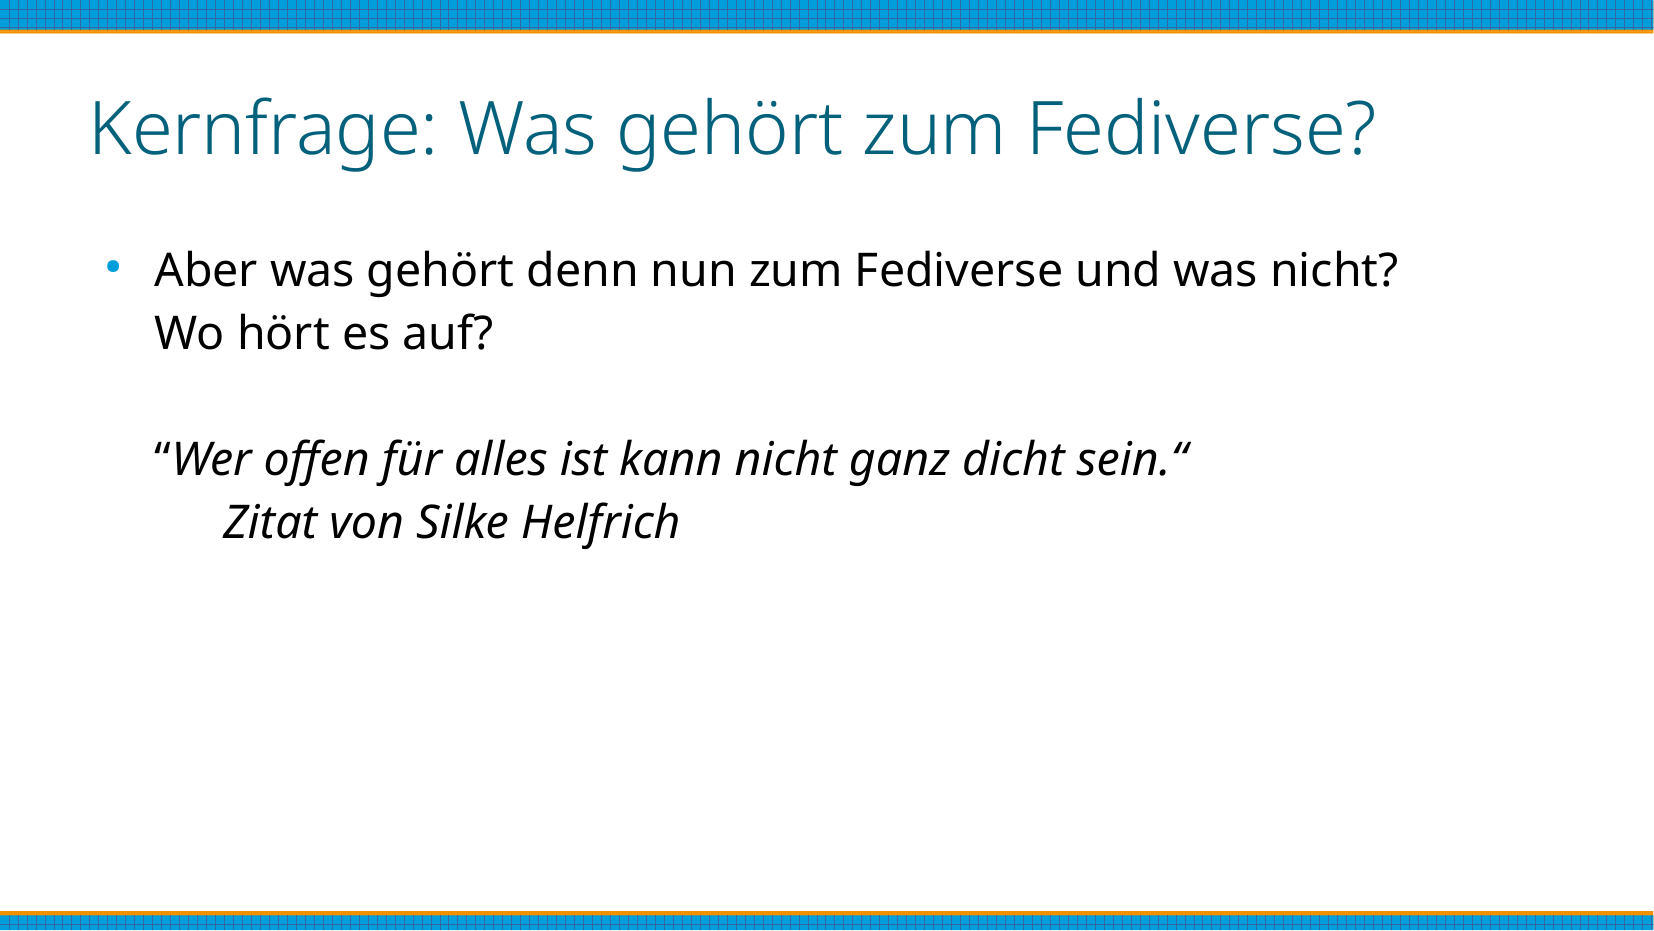

# Kernfrage: Was gehört zum Fediverse?
Aber was gehört denn nun zum Fediverse und was nicht?
Wo hört es auf?
“Wer offen für alles ist kann nicht ganz dicht sein.“
										Zitat von Silke Helfrich